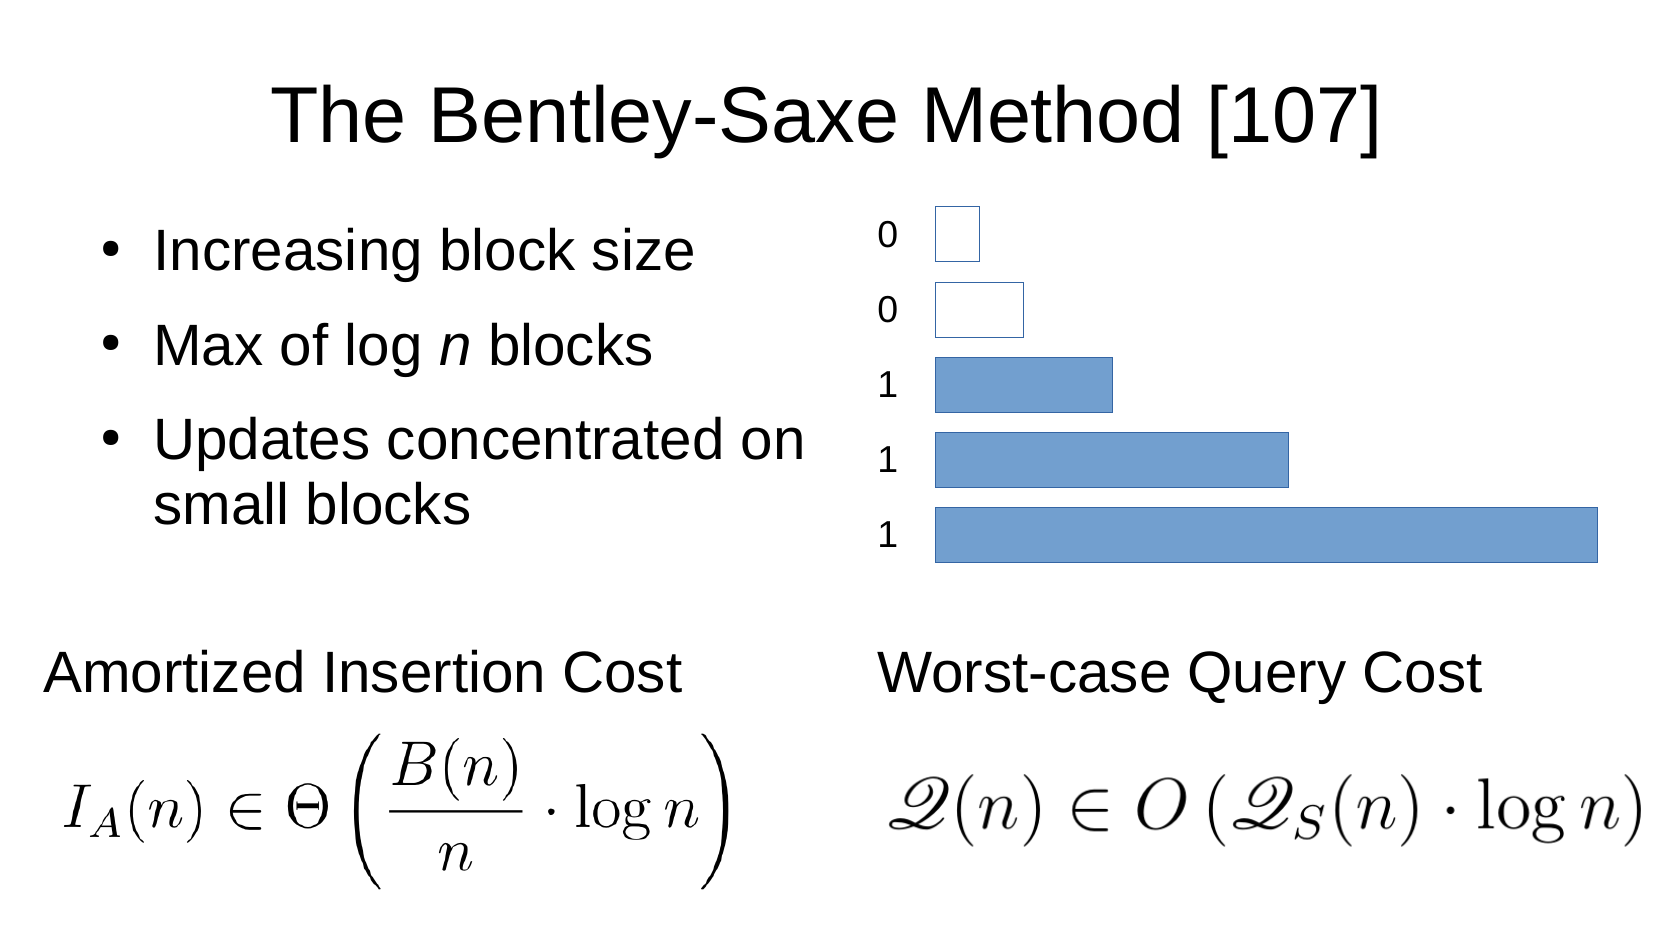

# The Bentley-Saxe Method [107]
0
Increasing block size
Max of log n blocks
Updates concentrated on small blocks
0
1
1
1
Amortized Insertion Cost
Worst-case Query Cost